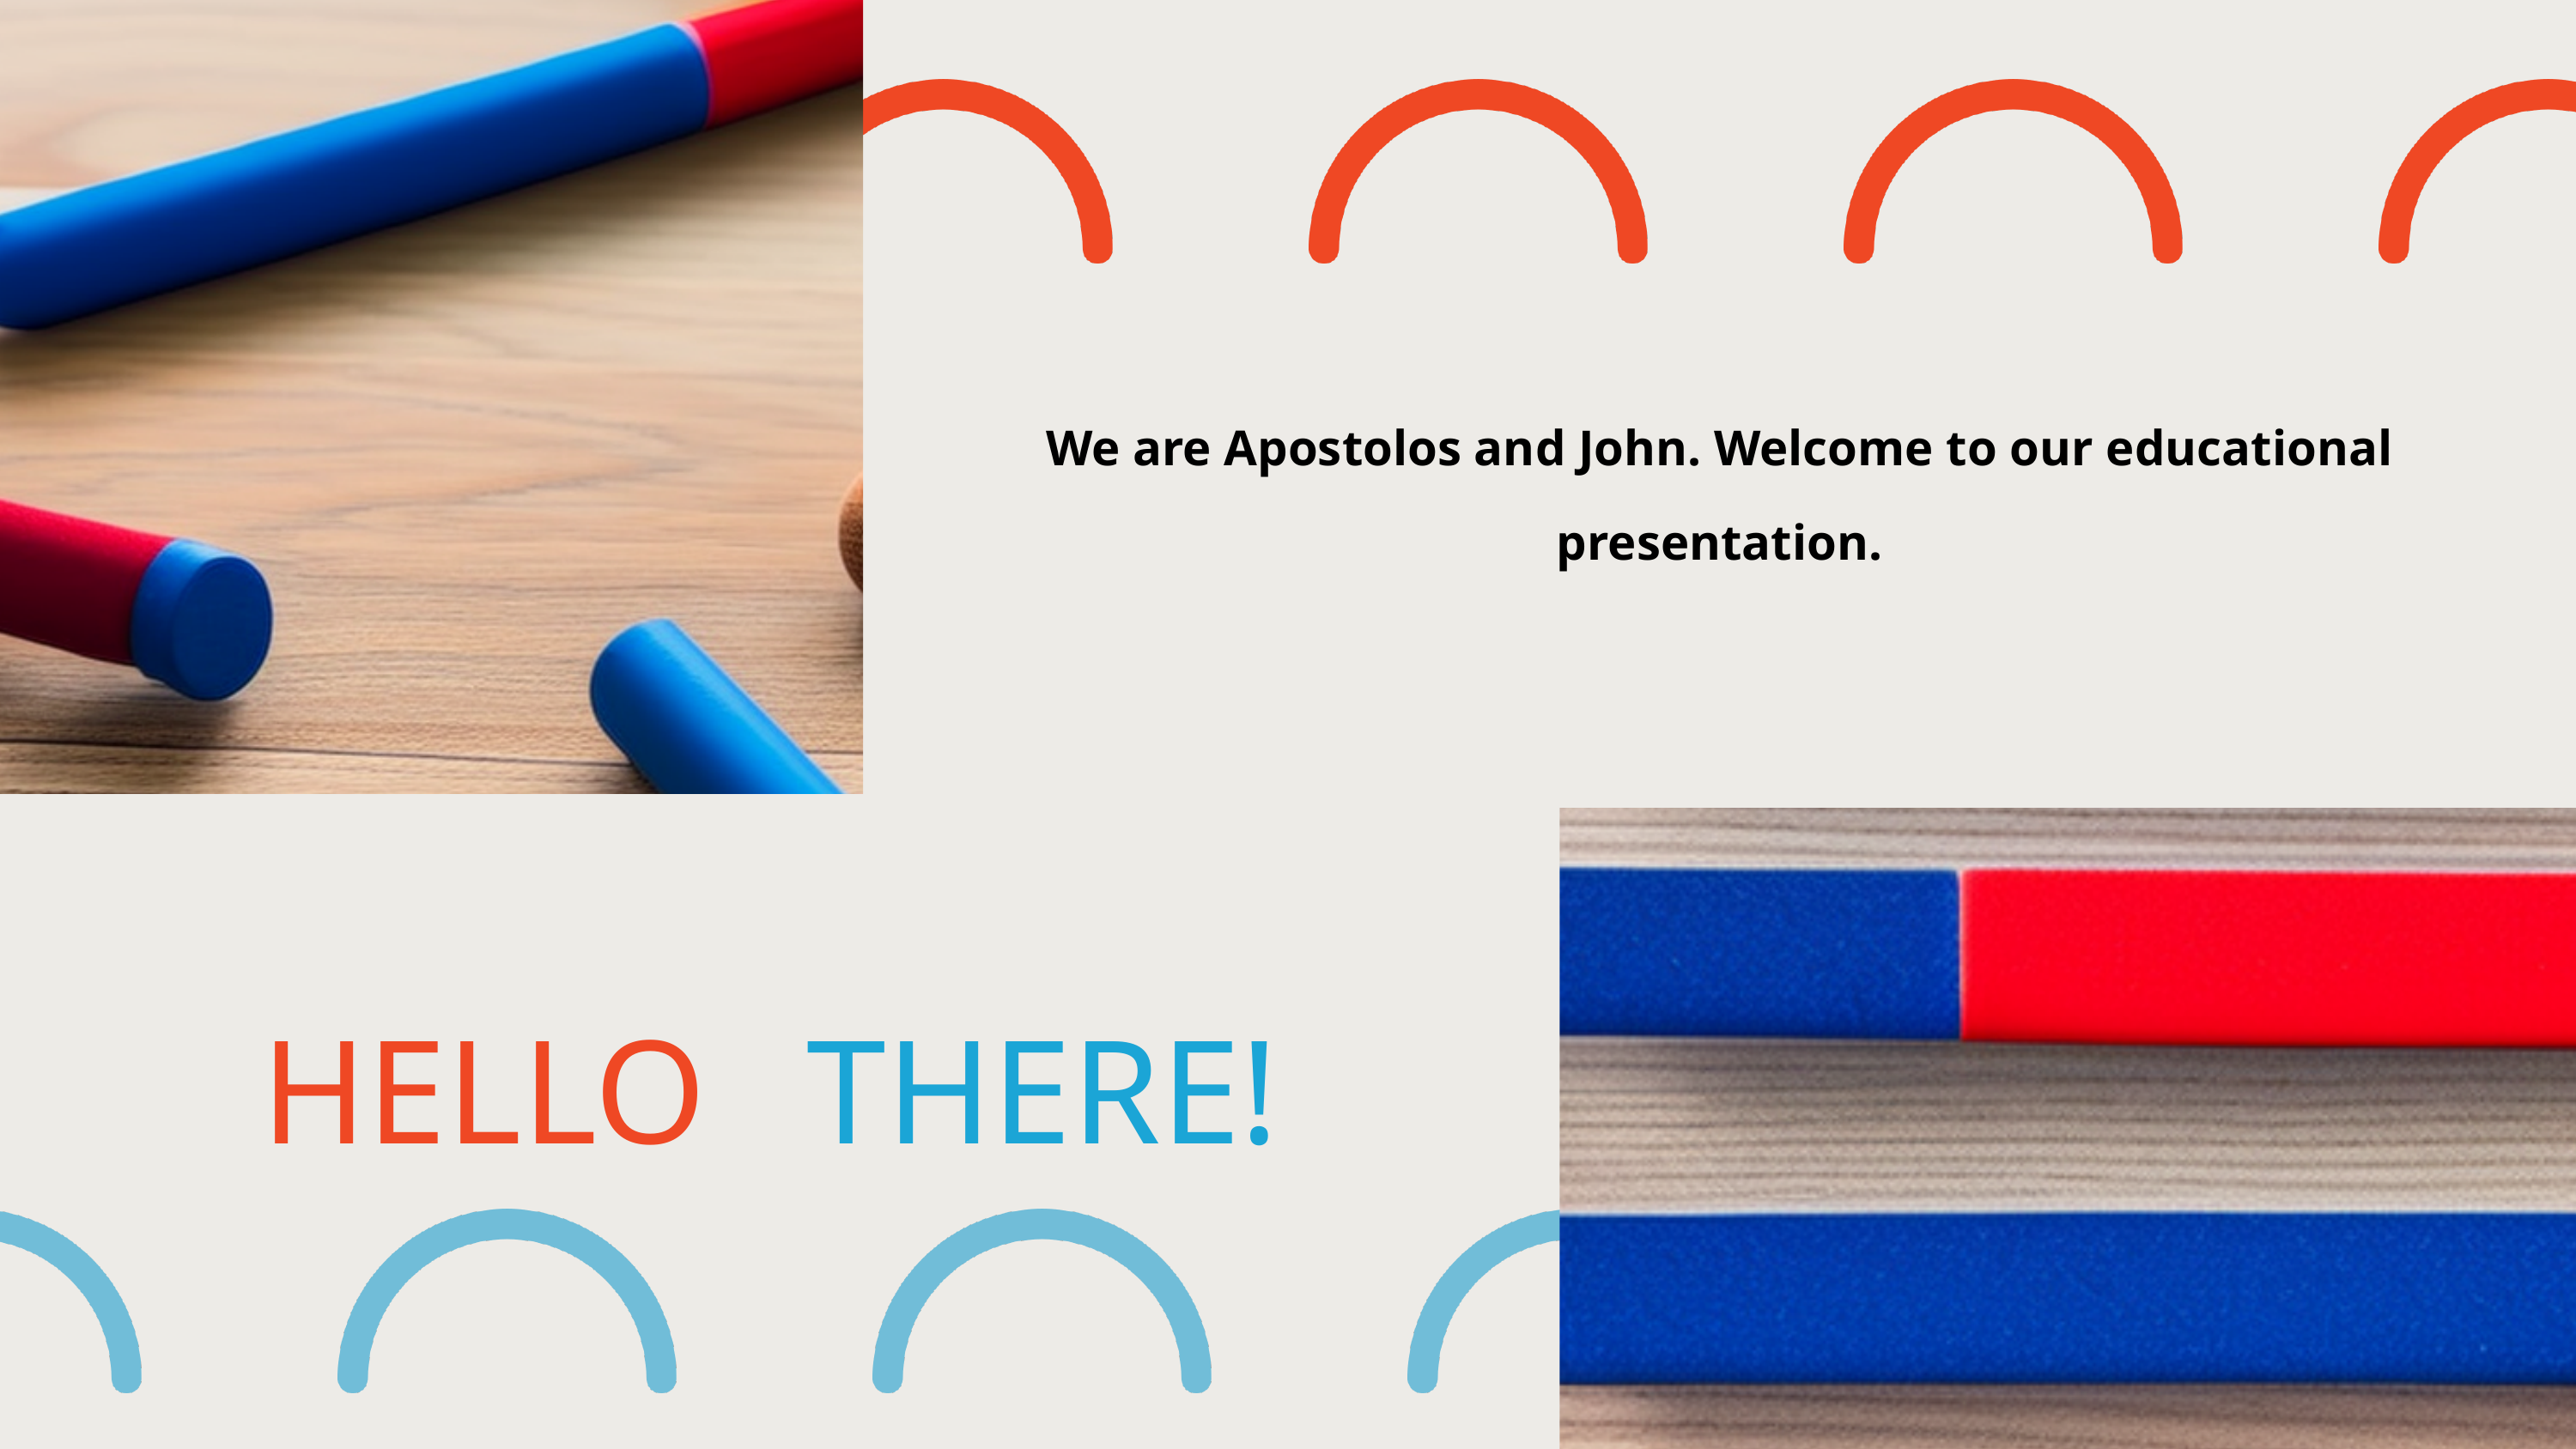

We are Apostolos and John. Welcome to our educational presentation.
HELLO
THERE!